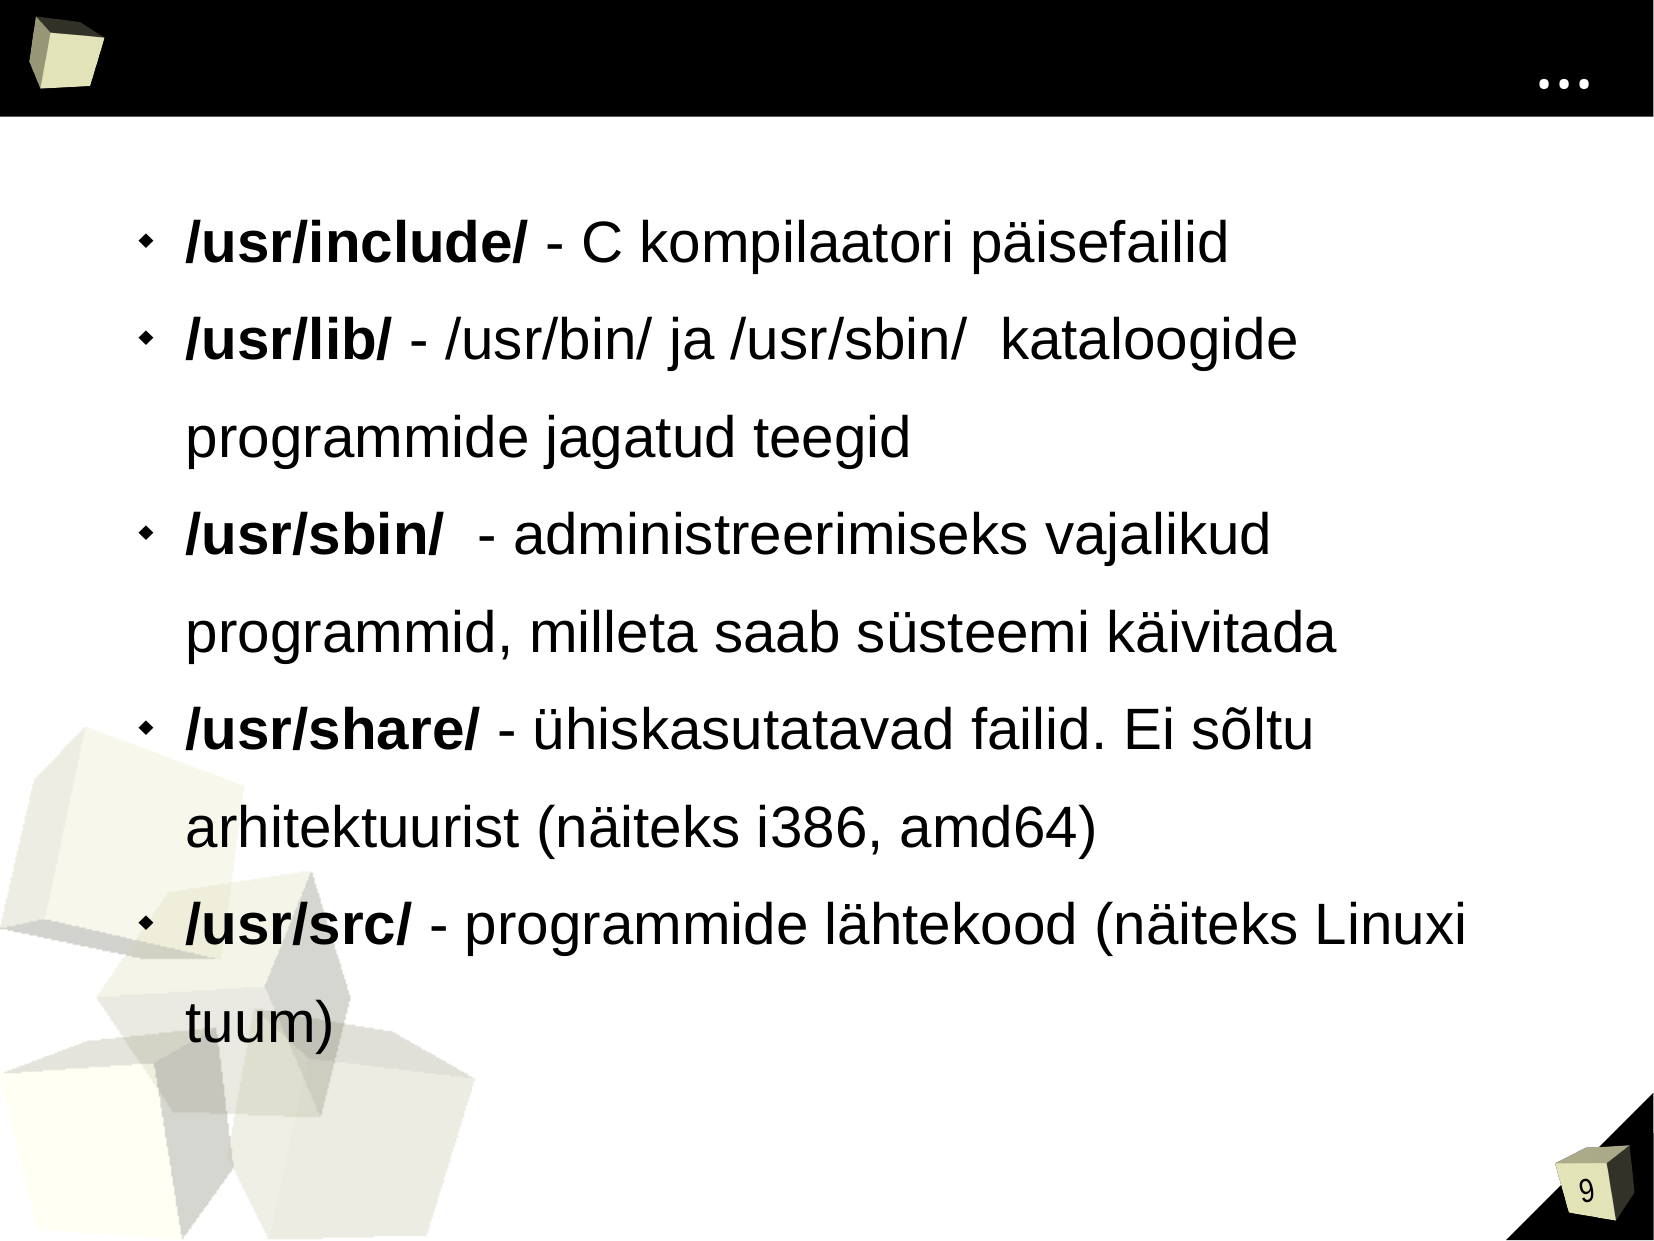

# ...
/usr/include/ - C kompilaatori päisefailid
/usr/lib/ - /usr/bin/ ja /usr/sbin/ kataloogide programmide jagatud teegid
/usr/sbin/ - administreerimiseks vajalikud programmid, milleta saab süsteemi käivitada
/usr/share/ - ühiskasutatavad failid. Ei sõltu arhitektuurist (näiteks i386, amd64)
/usr/src/ - programmide lähtekood (näiteks Linuxi tuum)